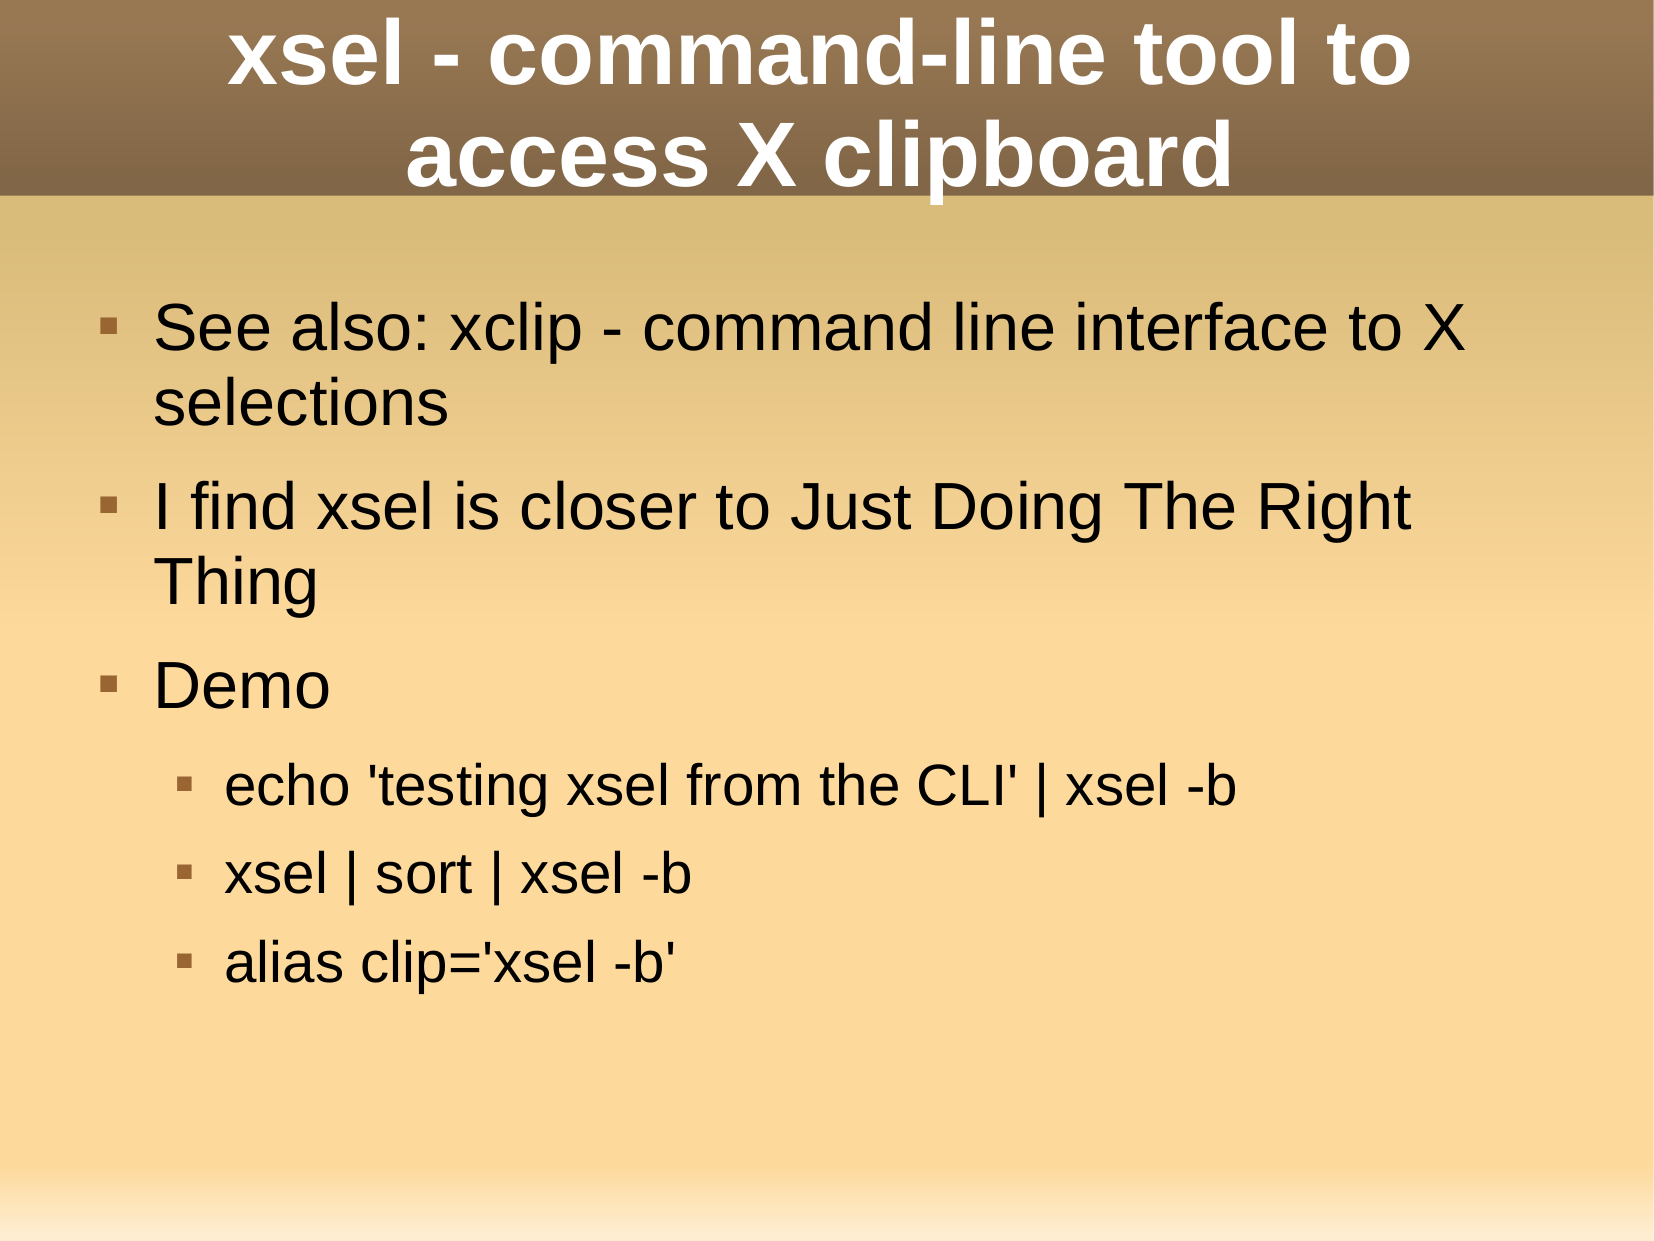

# xsel - command-line tool to access X clipboard
See also: xclip - command line interface to X selections
I find xsel is closer to Just Doing The Right Thing
Demo
echo 'testing xsel from the CLI' | xsel -b
xsel | sort | xsel -b
alias clip='xsel -b'